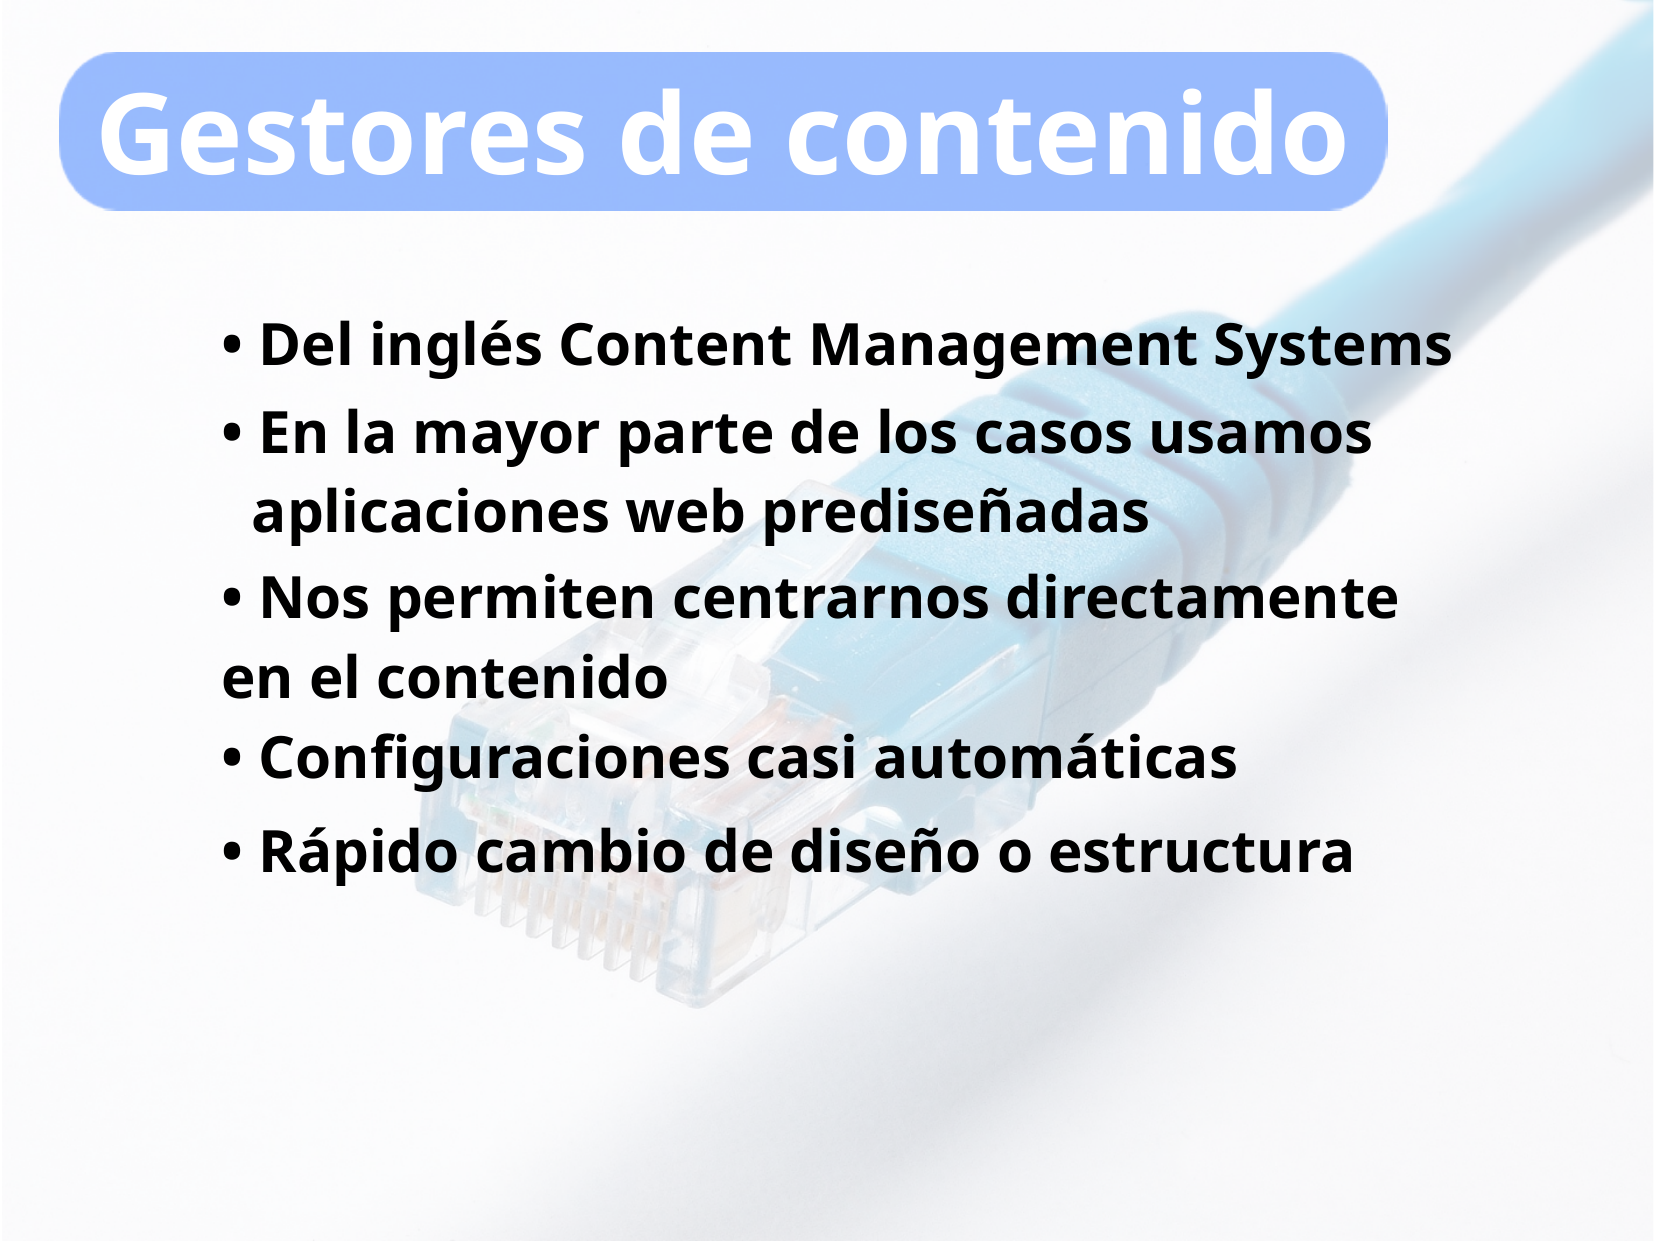

Gestores de contenido
• Del inglés Content Management Systems
• En la mayor parte de los casos usamos
 aplicaciones web prediseñadas
• Nos permiten centrarnos directamente en el contenido
• Configuraciones casi automáticas
• Rápido cambio de diseño o estructura